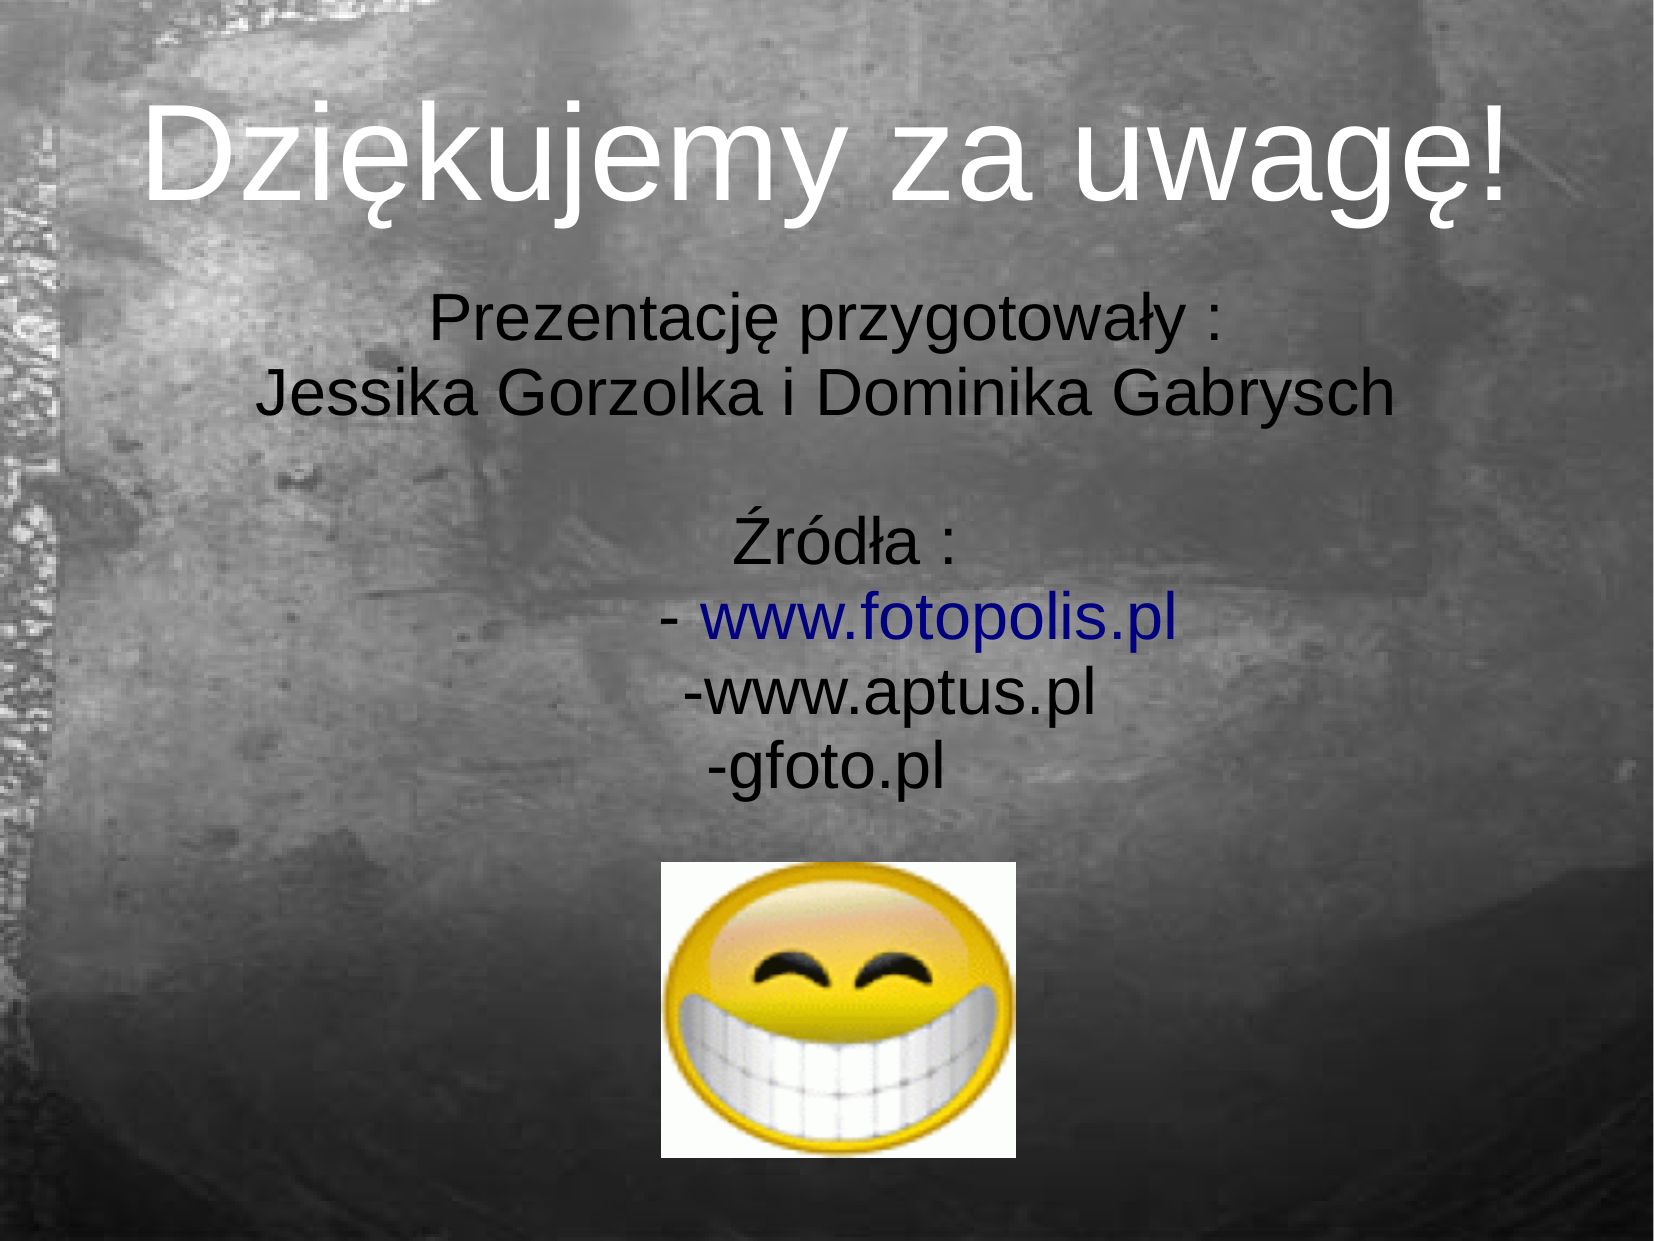

# Dziękujemy za uwagę!
Prezentację przygotowały :
Jessika Gorzolka i Dominika Gabrysch
 Źródła : - www.fotopolis.pl -www.aptus.pl -gfoto.pl